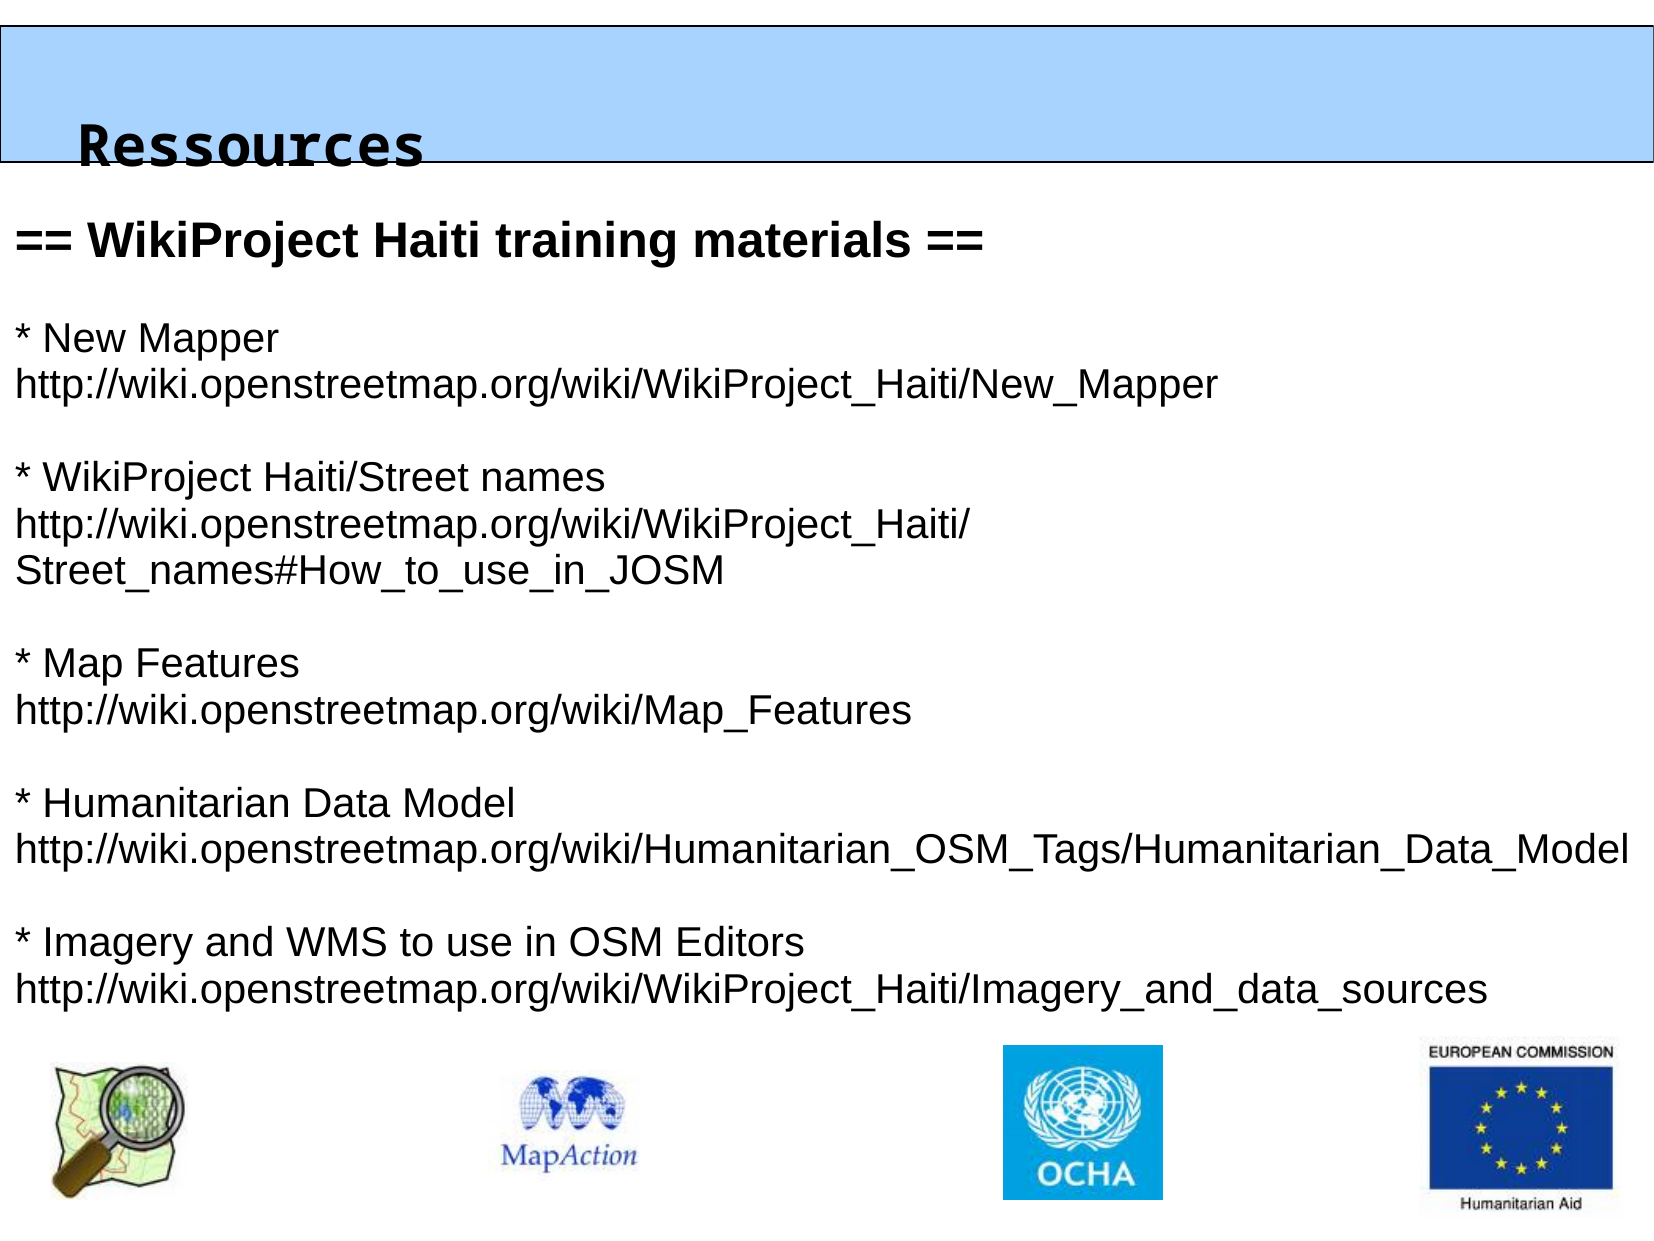

Ressources
== WikiProject Haiti training materials ==
* New Mapper
http://wiki.openstreetmap.org/wiki/WikiProject_Haiti/New_Mapper
* WikiProject Haiti/Street names
http://wiki.openstreetmap.org/wiki/WikiProject_Haiti/Street_names#How_to_use_in_JOSM
* Map Features
http://wiki.openstreetmap.org/wiki/Map_Features
* Humanitarian Data Model
http://wiki.openstreetmap.org/wiki/Humanitarian_OSM_Tags/Humanitarian_Data_Model
* Imagery and WMS to use in OSM Editors
http://wiki.openstreetmap.org/wiki/WikiProject_Haiti/Imagery_and_data_sources